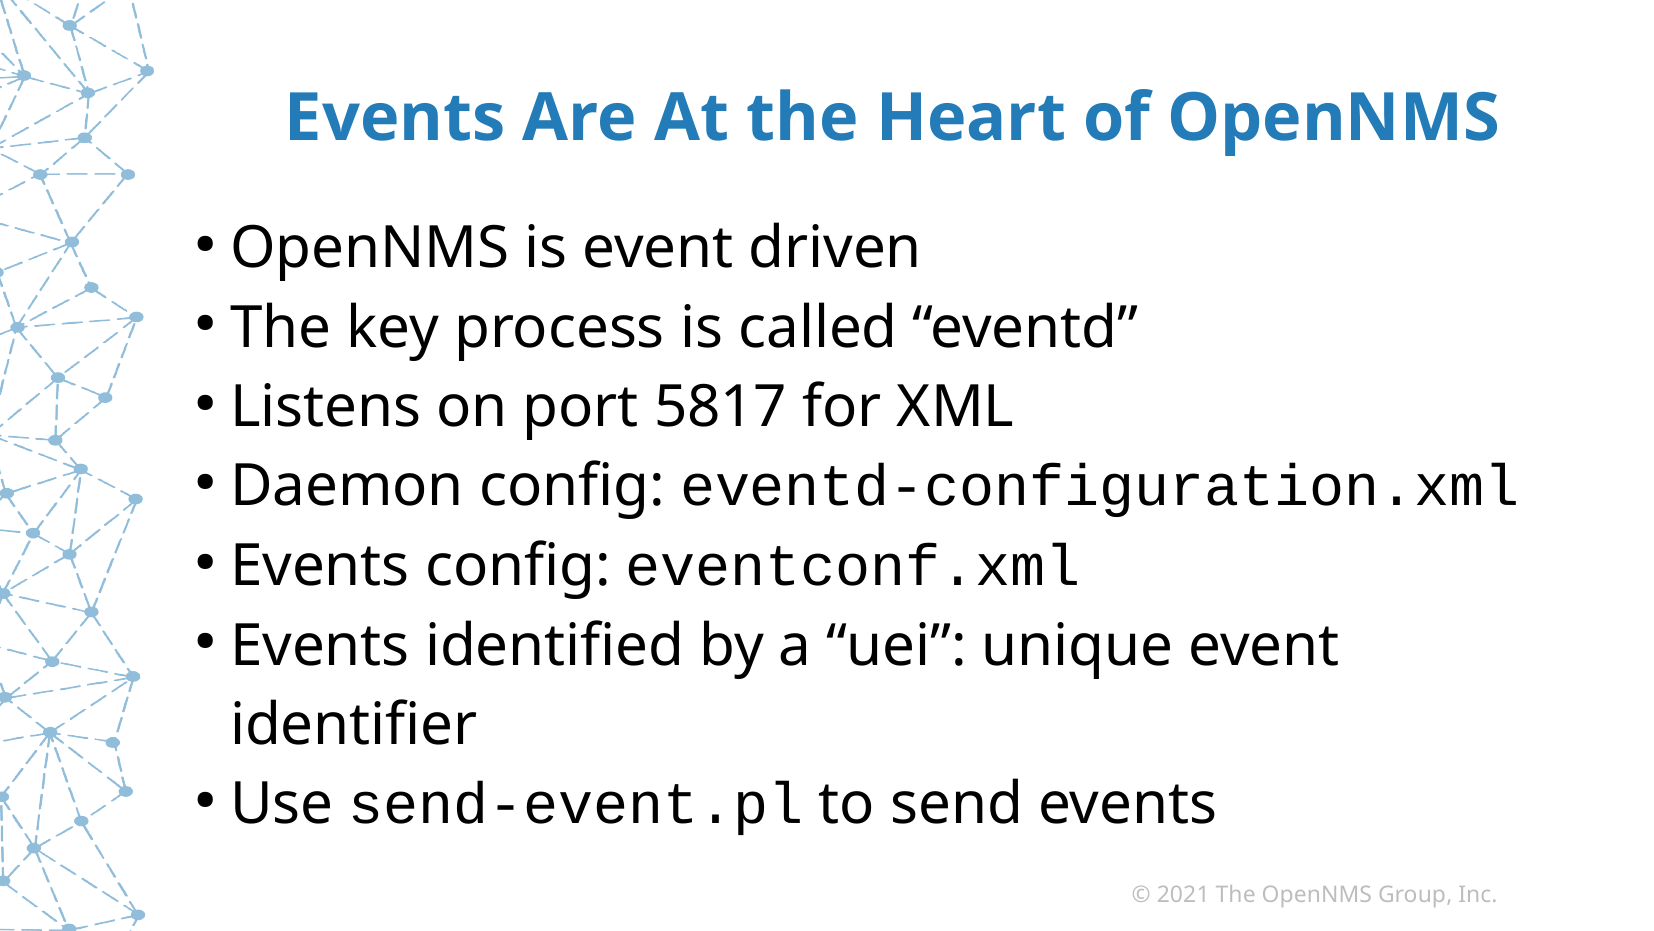

# Events Are At the Heart of OpenNMS
OpenNMS is event driven
The key process is called “eventd”
Listens on port 5817 for XML
Daemon config: eventd-configuration.xml
Events config: eventconf.xml
Events identified by a “uei”: unique event identifier
Use send-event.pl to send events